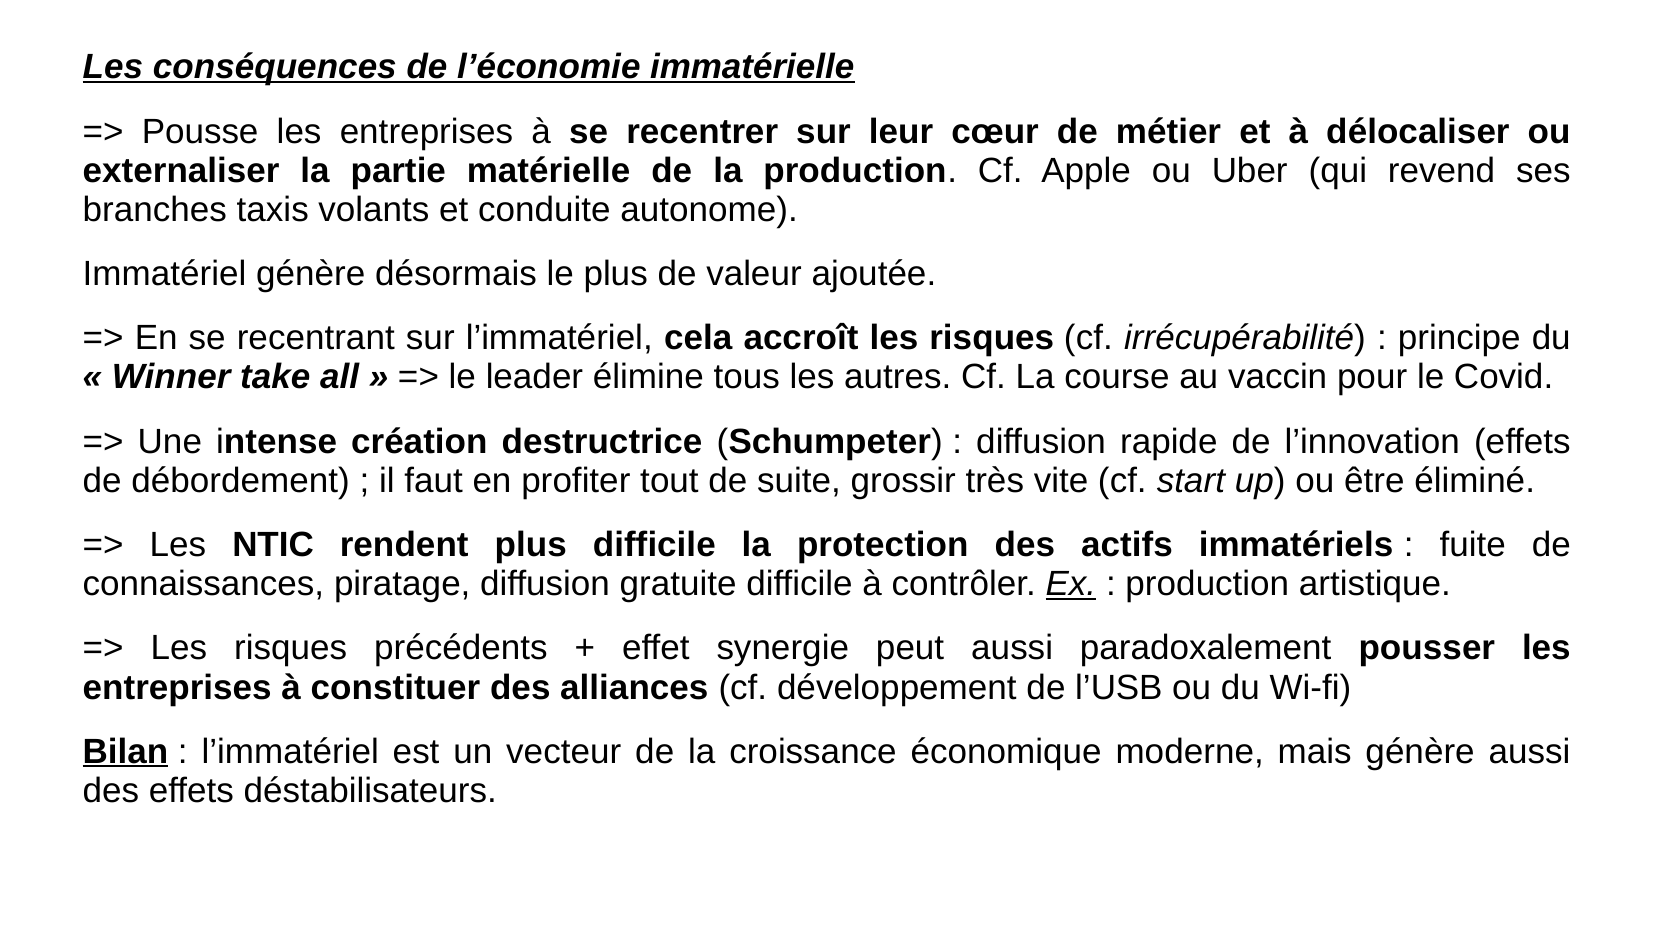

# Les conséquences de l’économie immatérielle
=> Pousse les entreprises à se recentrer sur leur cœur de métier et à délocaliser ou externaliser la partie matérielle de la production. Cf. Apple ou Uber (qui revend ses branches taxis volants et conduite autonome).
Immatériel génère désormais le plus de valeur ajoutée.
=> En se recentrant sur l’immatériel, cela accroît les risques (cf. irrécupérabilité) : principe du « Winner take all » => le leader élimine tous les autres. Cf. La course au vaccin pour le Covid.
=> Une intense création destructrice (Schumpeter) : diffusion rapide de l’innovation (effets de débordement) ; il faut en profiter tout de suite, grossir très vite (cf. start up) ou être éliminé.
=> Les NTIC rendent plus difficile la protection des actifs immatériels : fuite de connaissances, piratage, diffusion gratuite difficile à contrôler. Ex. : production artistique.
=> Les risques précédents + effet synergie peut aussi paradoxalement pousser les entreprises à constituer des alliances (cf. développement de l’USB ou du Wi-fi)
Bilan : l’immatériel est un vecteur de la croissance économique moderne, mais génère aussi des effets déstabilisateurs.